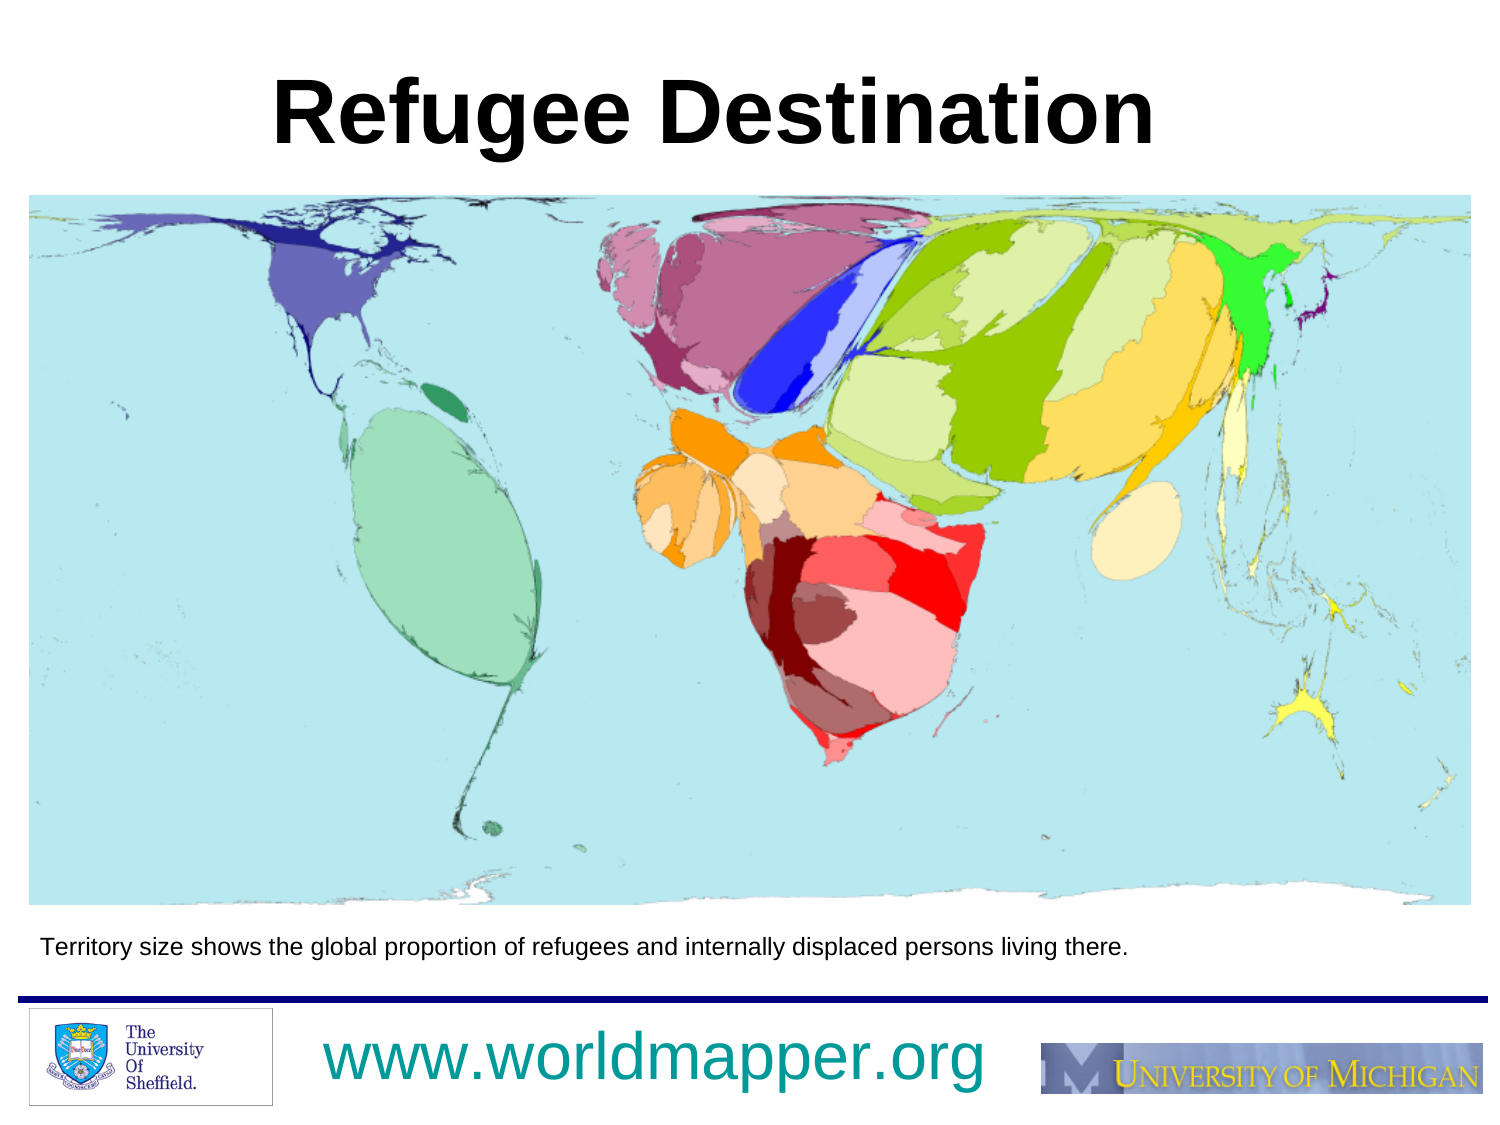

# Refugee Destination
Territory size shows the global proportion of refugees and internally displaced persons living there.